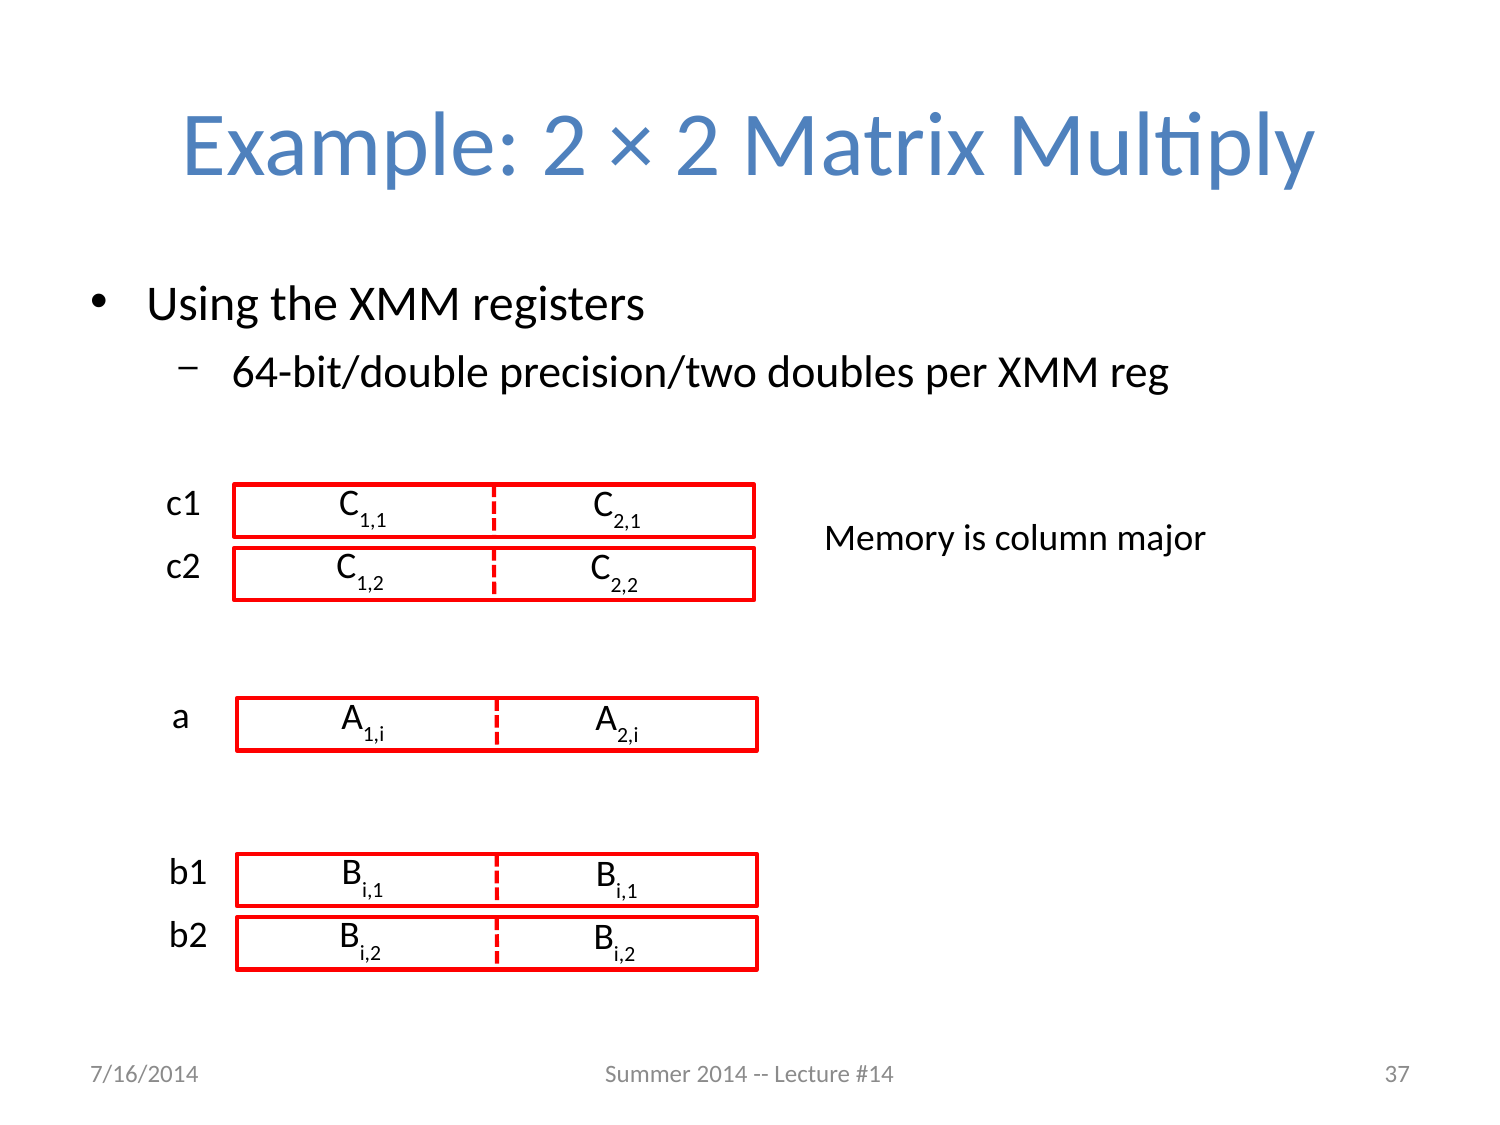

# Example: 2 × 2 Matrix Multiply
Using the XMM registers
64-bit/double precision/two doubles per XMM reg
c1
C1,1
C2,1
Memory is column major
c2
C1,2
C2,2
a
A1,i
A2,i
b1
Bi,1
Bi,1
b2
Bi,2
Bi,2
7/16/2014
Summer 2014 -- Lecture #14